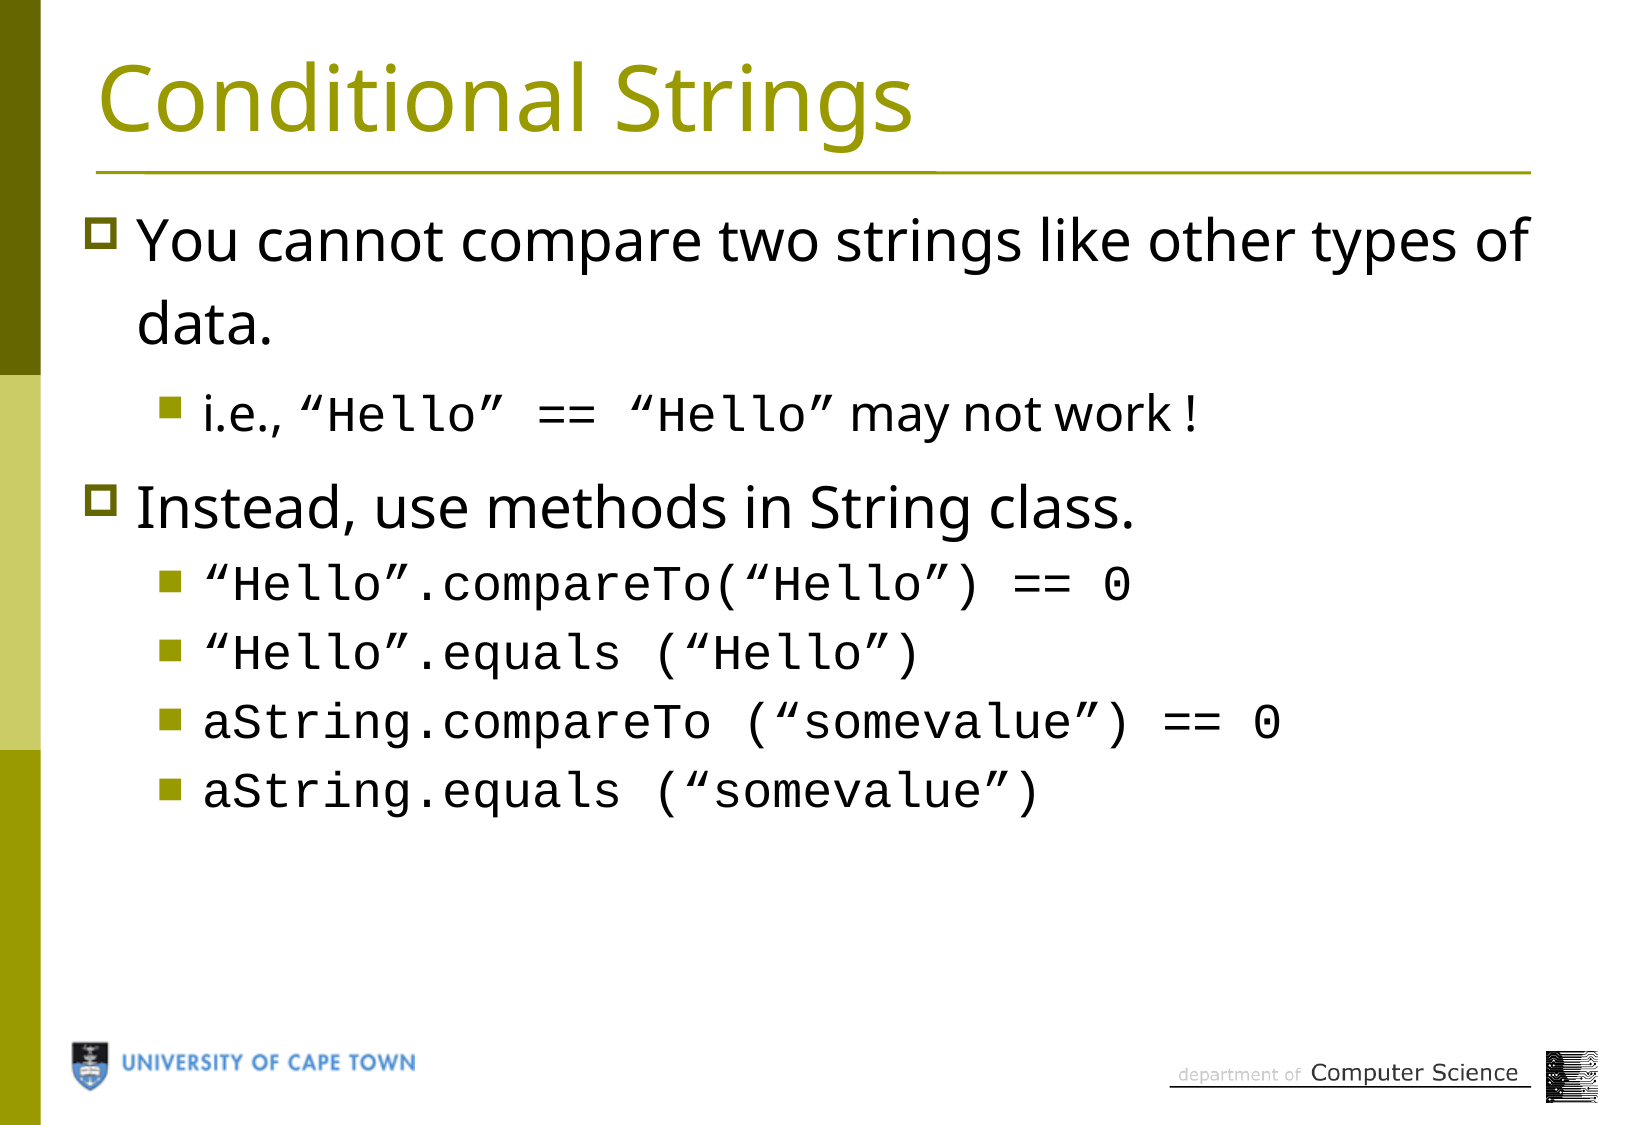

# Conditional Strings
You cannot compare two strings like other types of data.
i.e., “Hello” == “Hello” may not work !
Instead, use methods in String class.
“Hello”.compareTo(“Hello”) == 0
“Hello”.equals (“Hello”)
aString.compareTo (“somevalue”) == 0
aString.equals (“somevalue”)